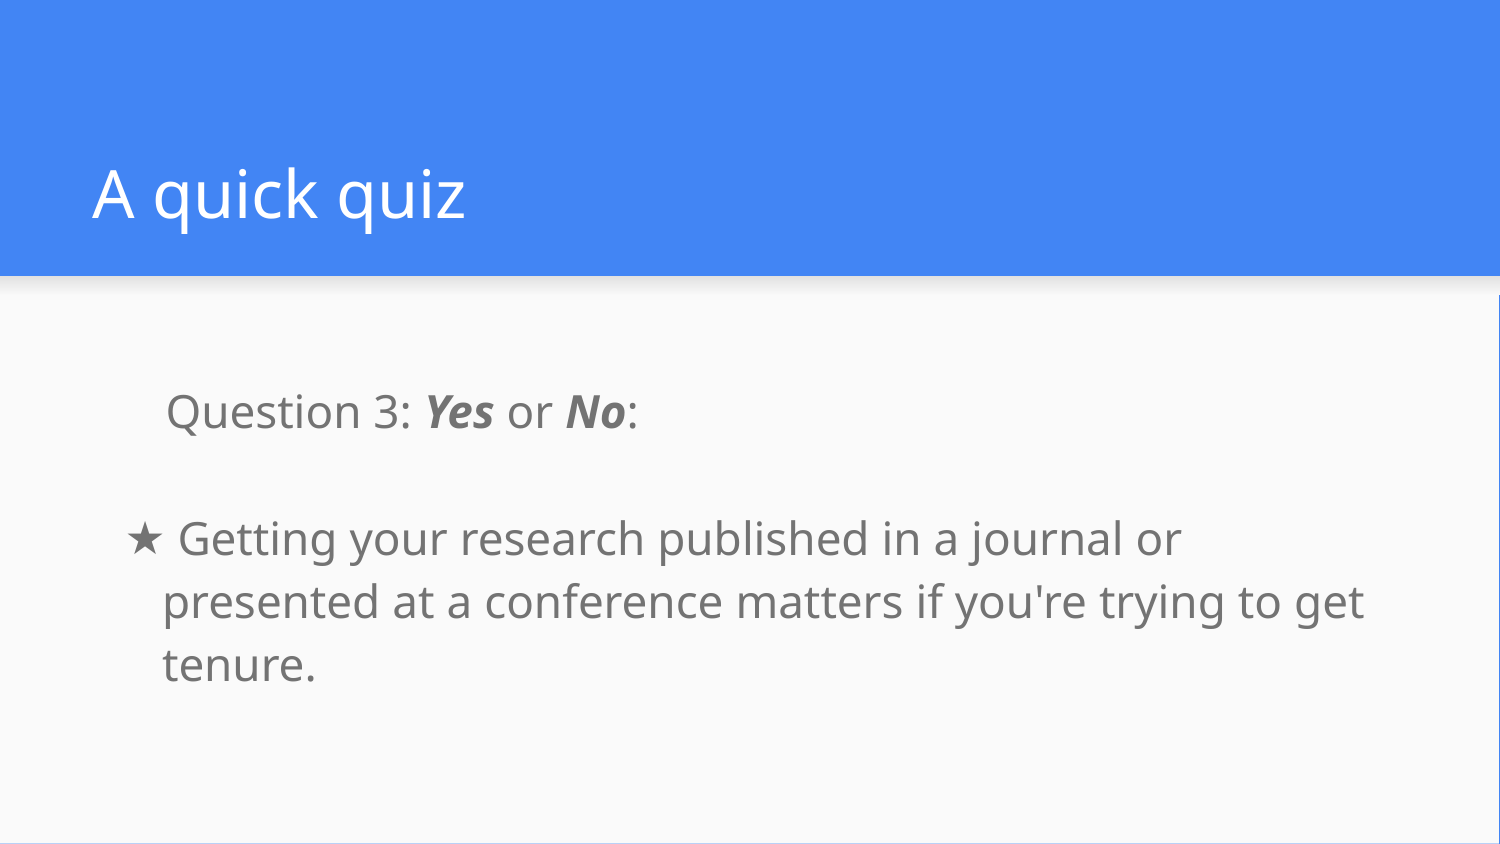

# A quick quiz
Question 3: Yes or No:
 Getting your research published in a journal or presented at a conference matters if you're trying to get tenure.